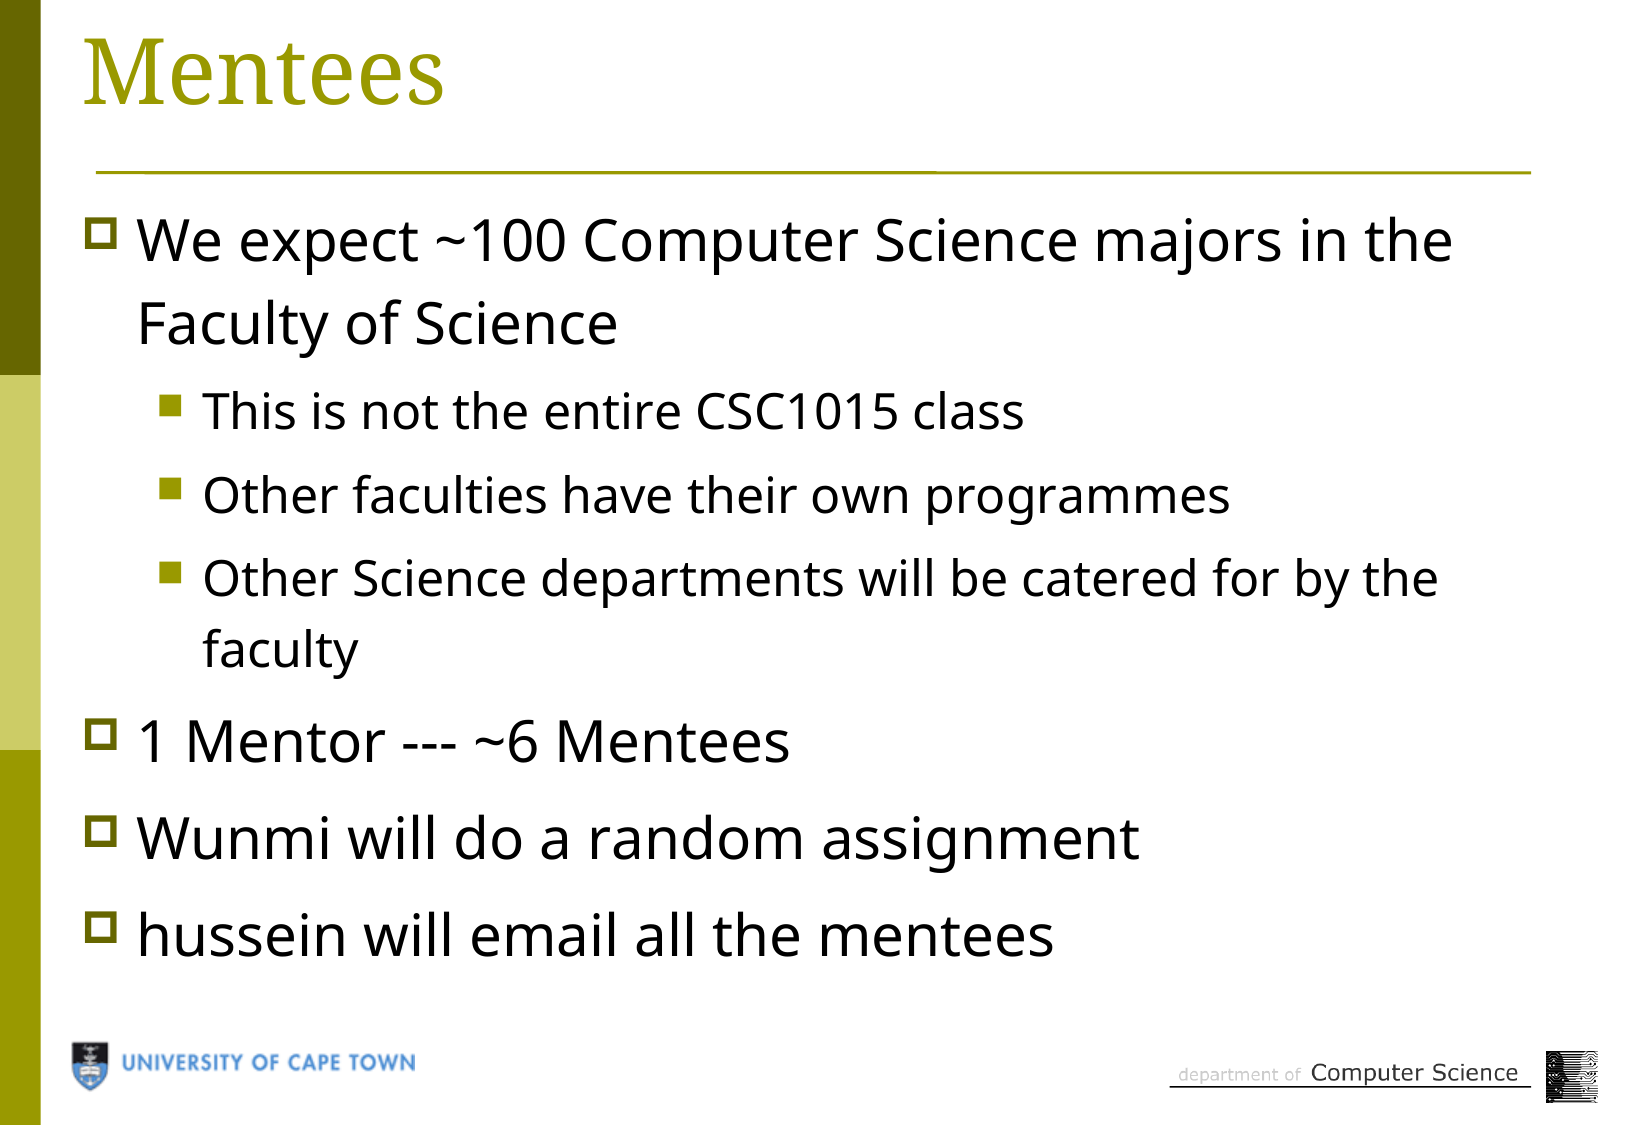

# Mentees
We expect ~100 Computer Science majors in the Faculty of Science
This is not the entire CSC1015 class
Other faculties have their own programmes
Other Science departments will be catered for by the faculty
1 Mentor --- ~6 Mentees
Wunmi will do a random assignment
hussein will email all the mentees